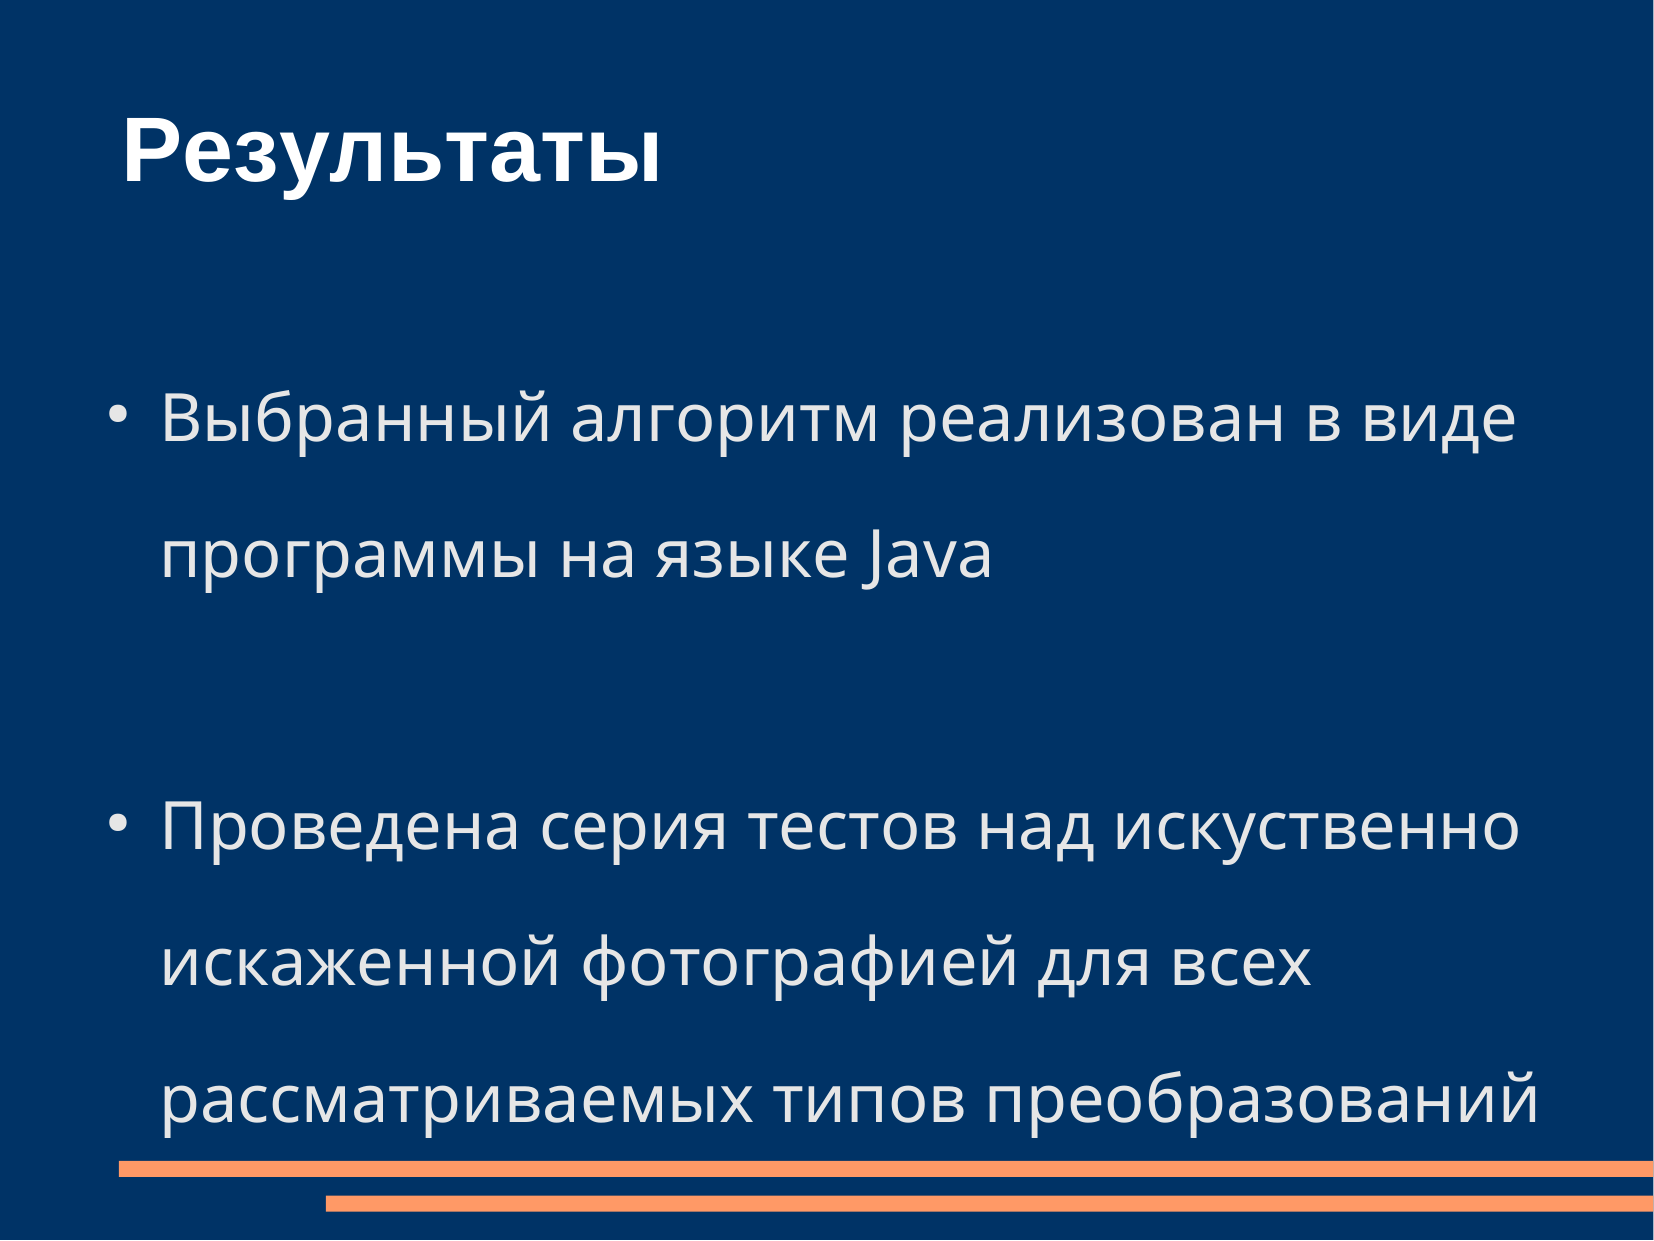

# Результаты
Выбранный алгоритм реализован в виде программы на языке Java
Проведена серия тестов над искуственно искаженной фотографией для всех рассматриваемых типов преобразований